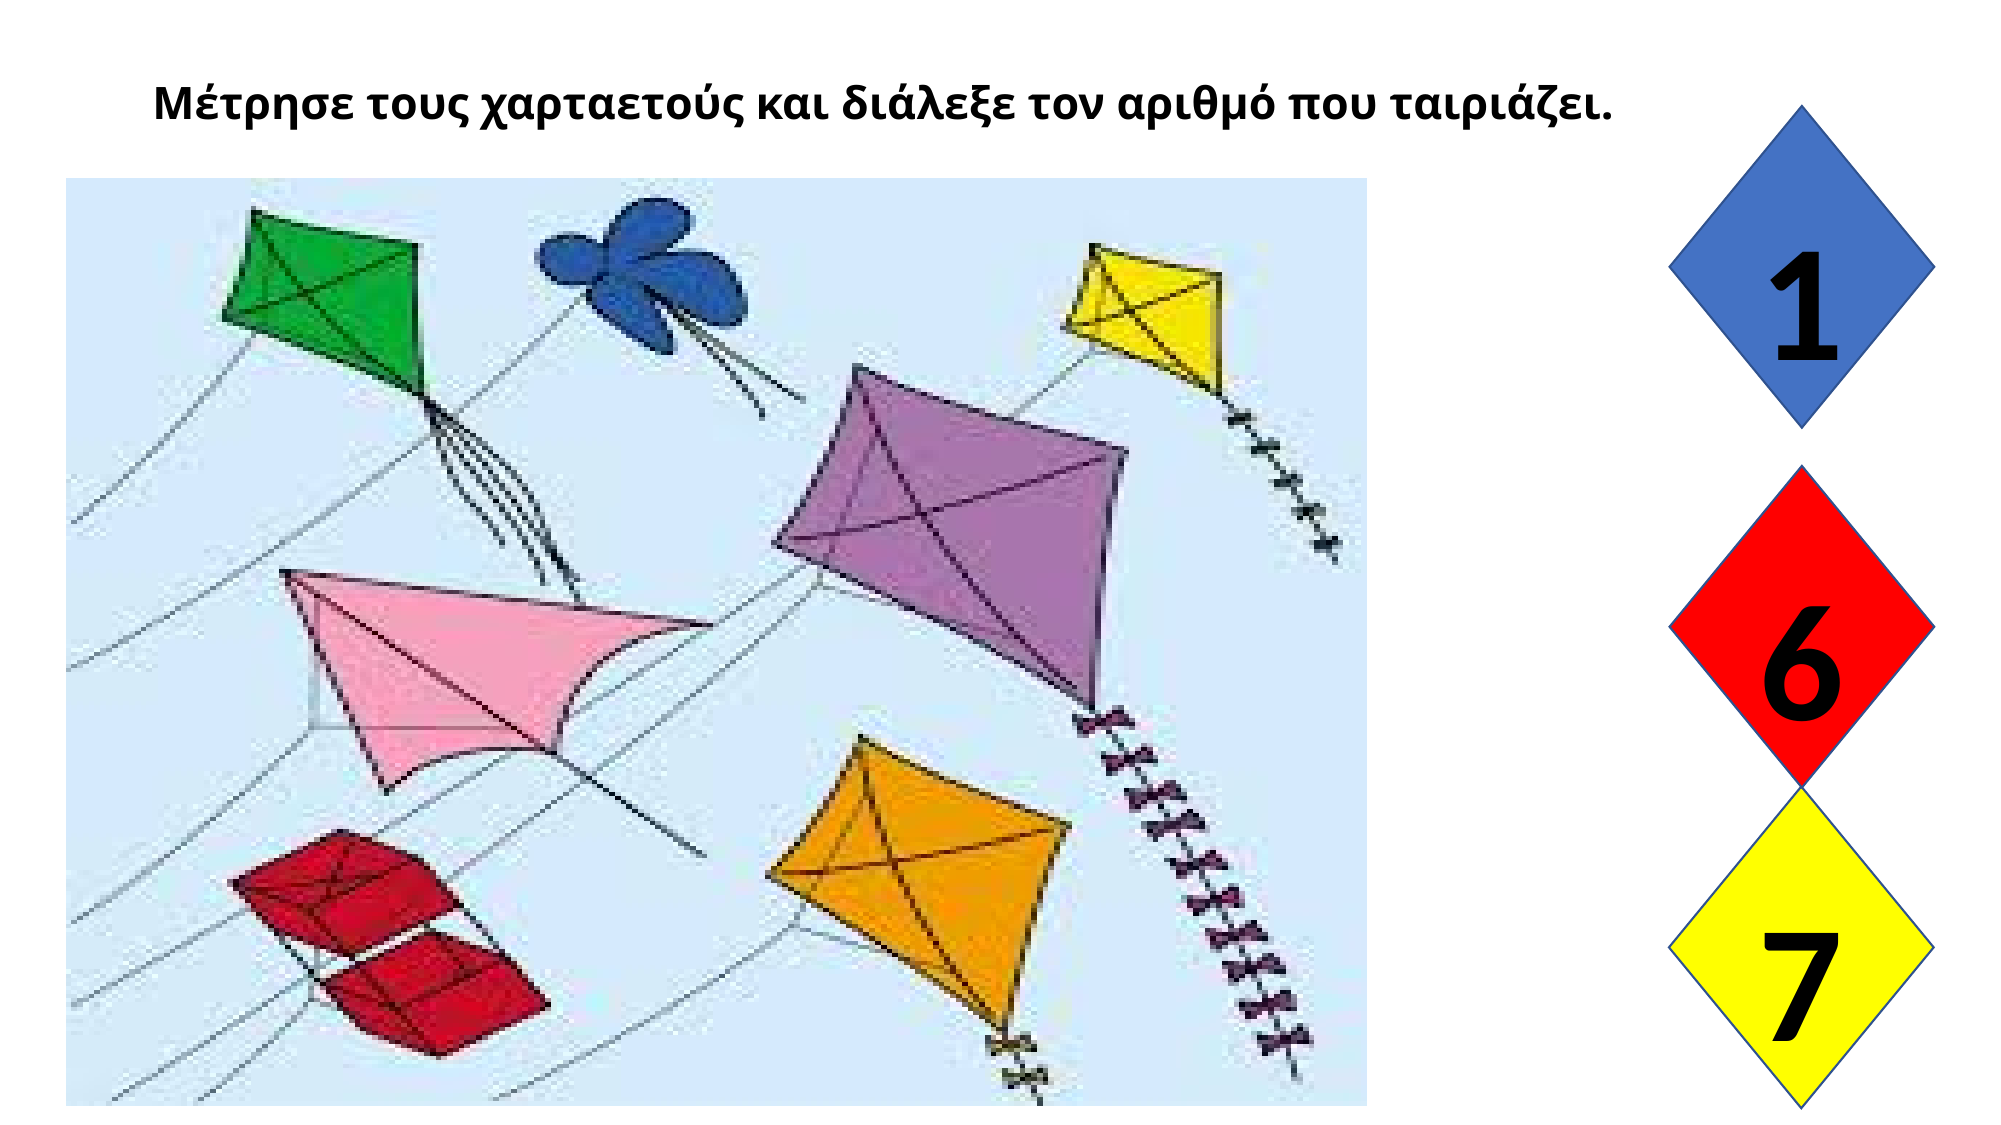

# Μέτρησε τους χαρταετούς και διάλεξε τον αριθμό που ταιριάζει.
1
6
7